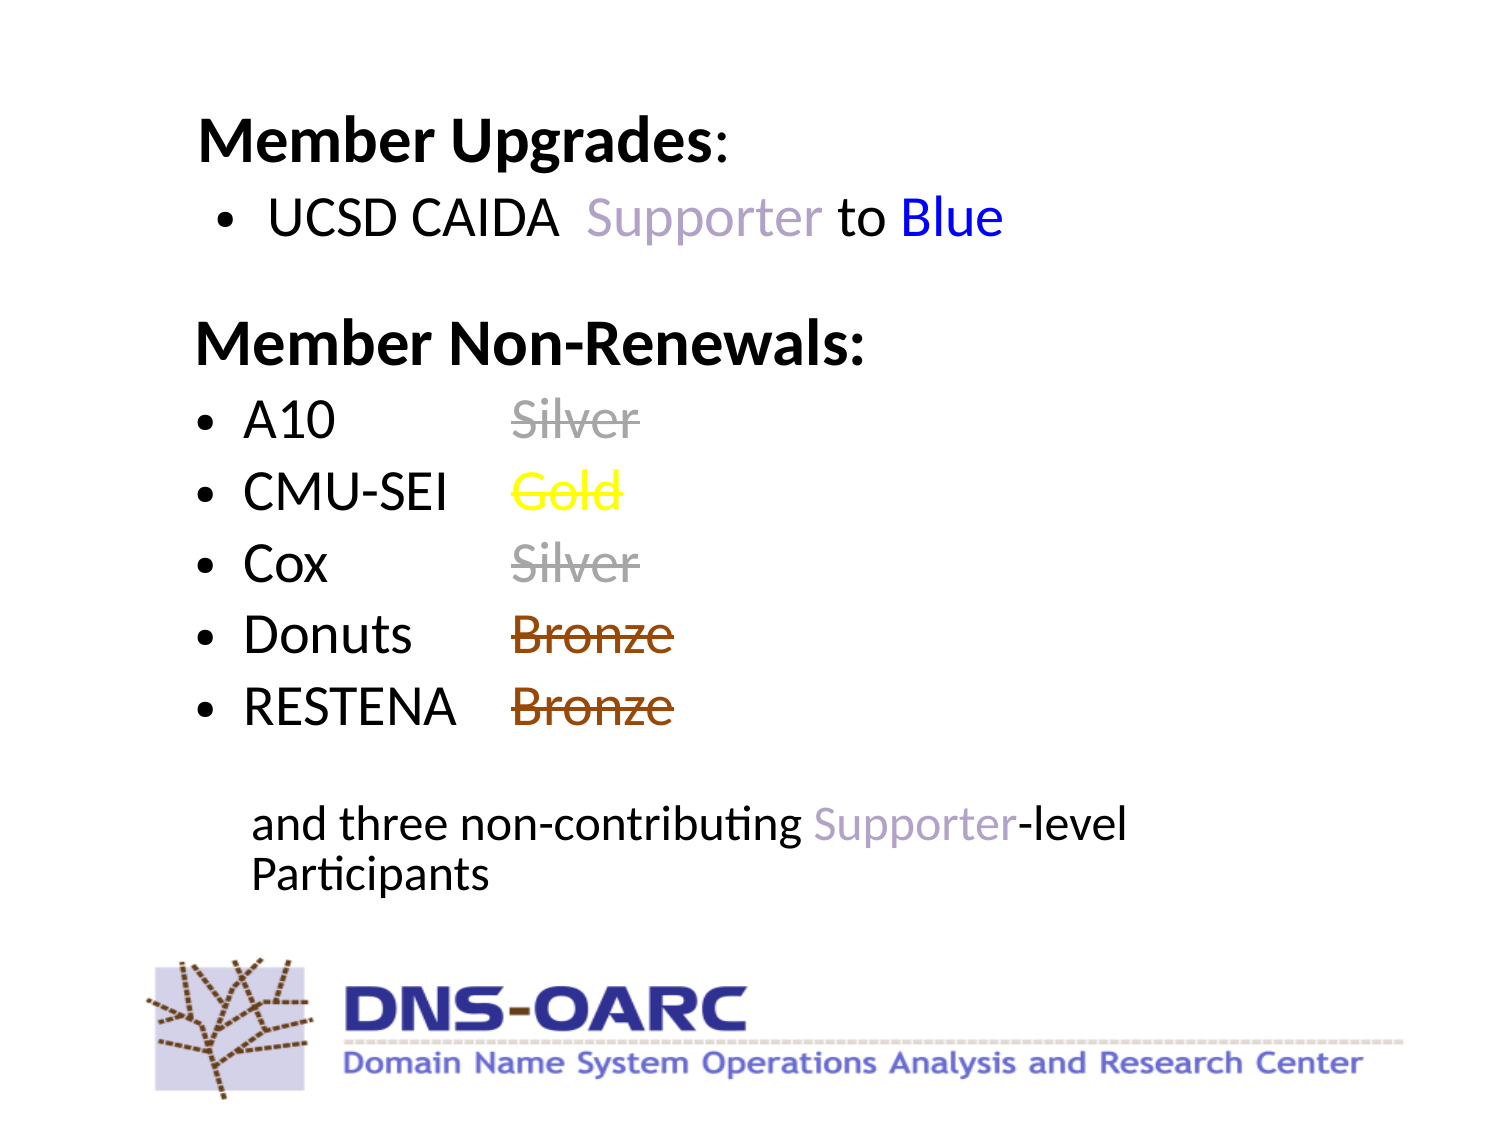

Member Upgrades:
UCSD CAIDA Supporter to Blue
# Member Non-Renewals:
 A10			Silver
 CMU-SEI	Gold
 Cox 			Silver
 Donuts		Bronze
 RESTENA	Bronze
and three non-contributing Supporter-level Participants